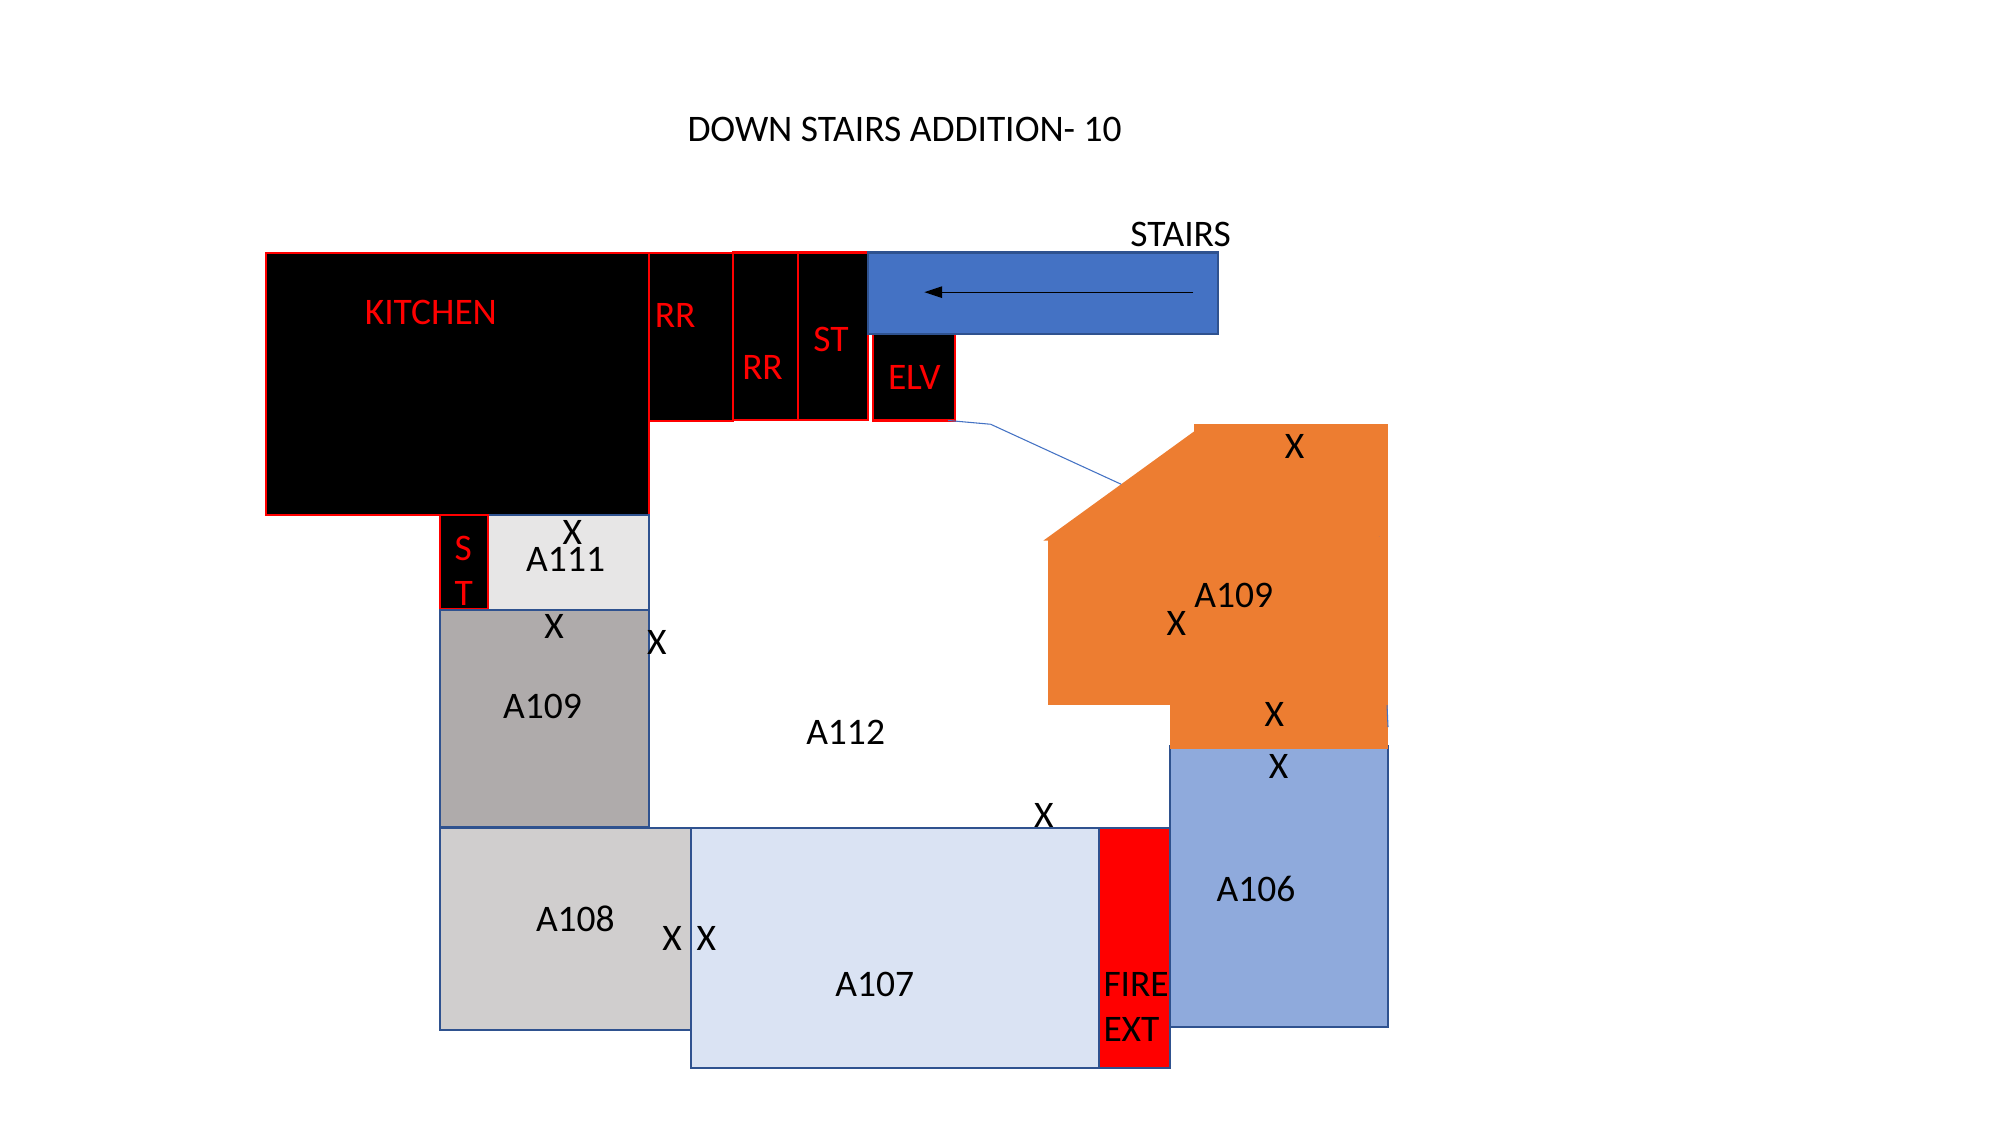

DOWN STAIRS ADDITION- 10
STAIRS
ST
KITCHEN
RR
RR
ELV
X
X
X
ST
A111
A109
X
X
X
A109
X
A112
X
X
A106
A108
X
X
A107
FIRE EXT